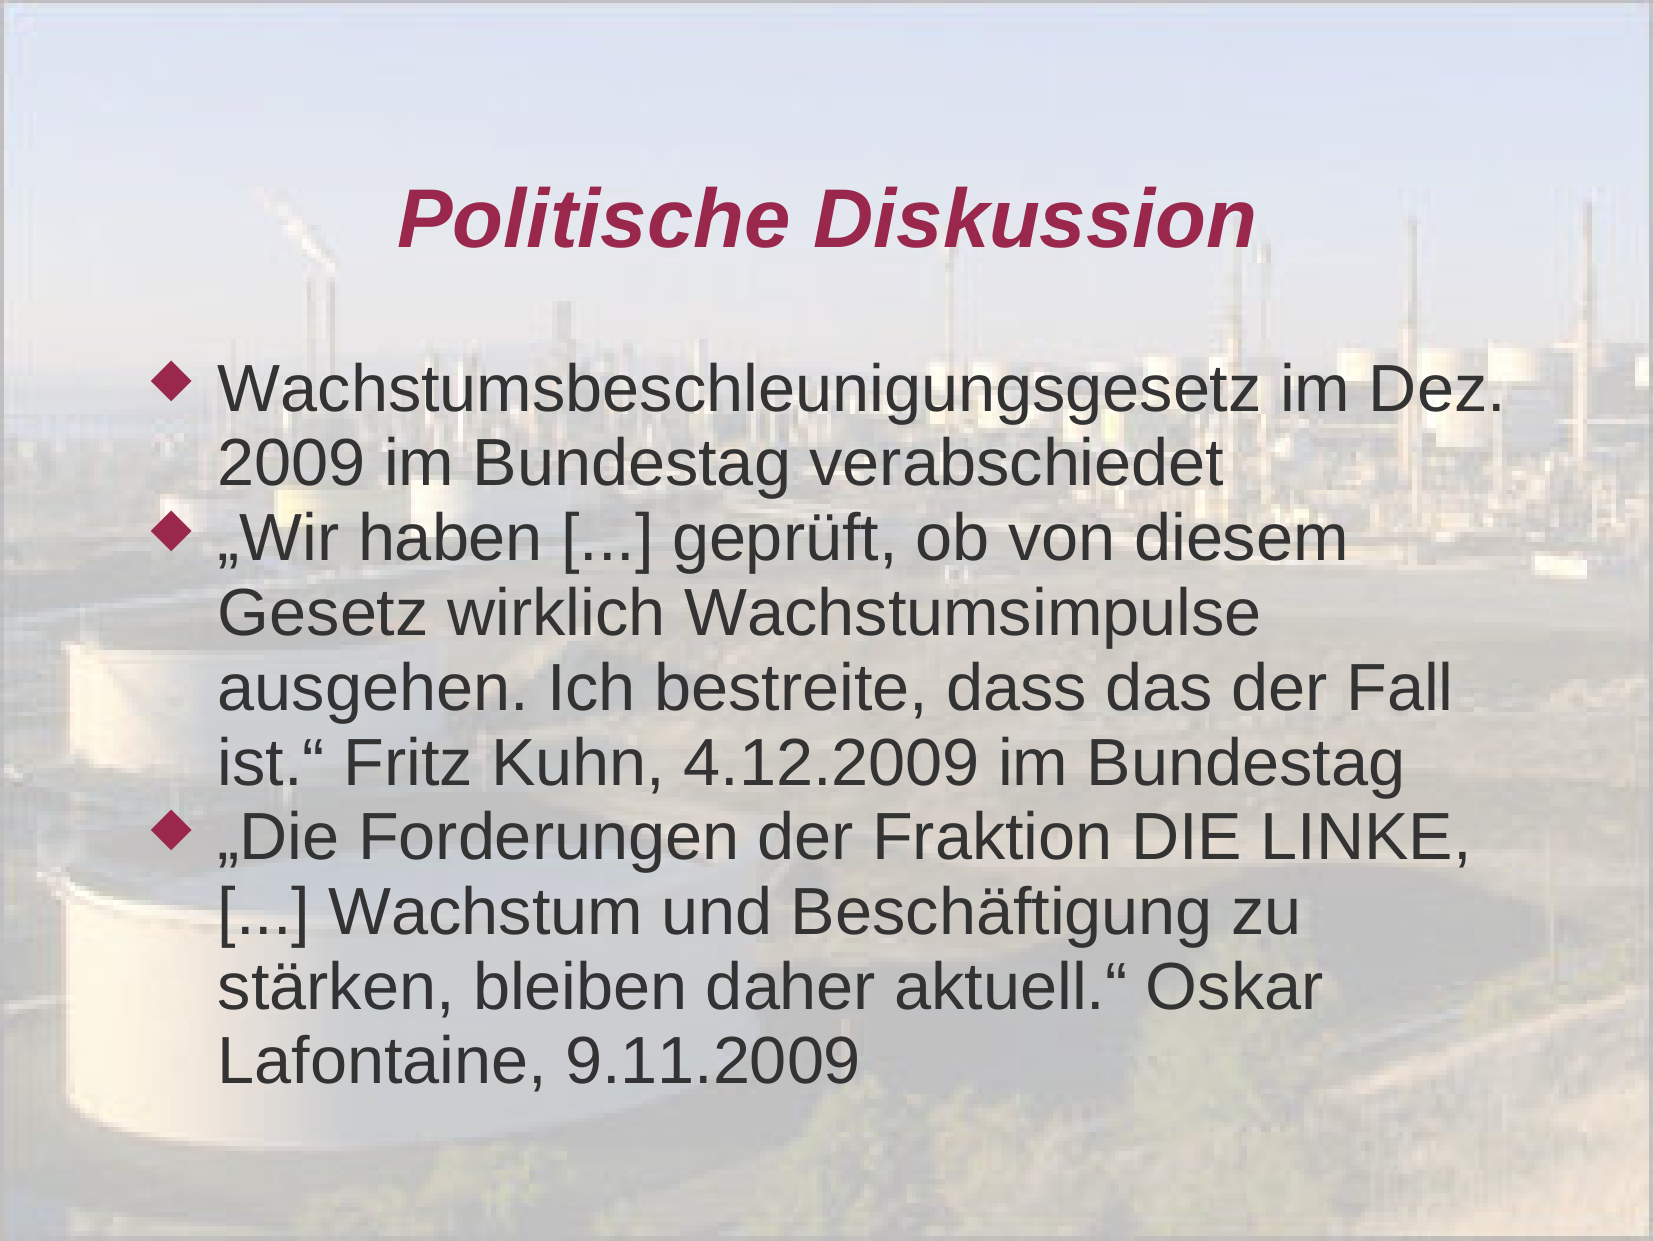

# Politische Diskussion
Wachstumsbeschleunigungsgesetz im Dez. 2009 im Bundestag verabschiedet
„Wir haben [...] geprüft, ob von diesem Gesetz wirklich Wachstumsimpulse ausgehen. Ich bestreite, dass das der Fall ist.“ Fritz Kuhn, 4.12.2009 im Bundestag
„Die Forderungen der Fraktion DIE LINKE, [...] Wachstum und Beschäftigung zu stärken, bleiben daher aktuell.“ Oskar Lafontaine, 9.11.2009